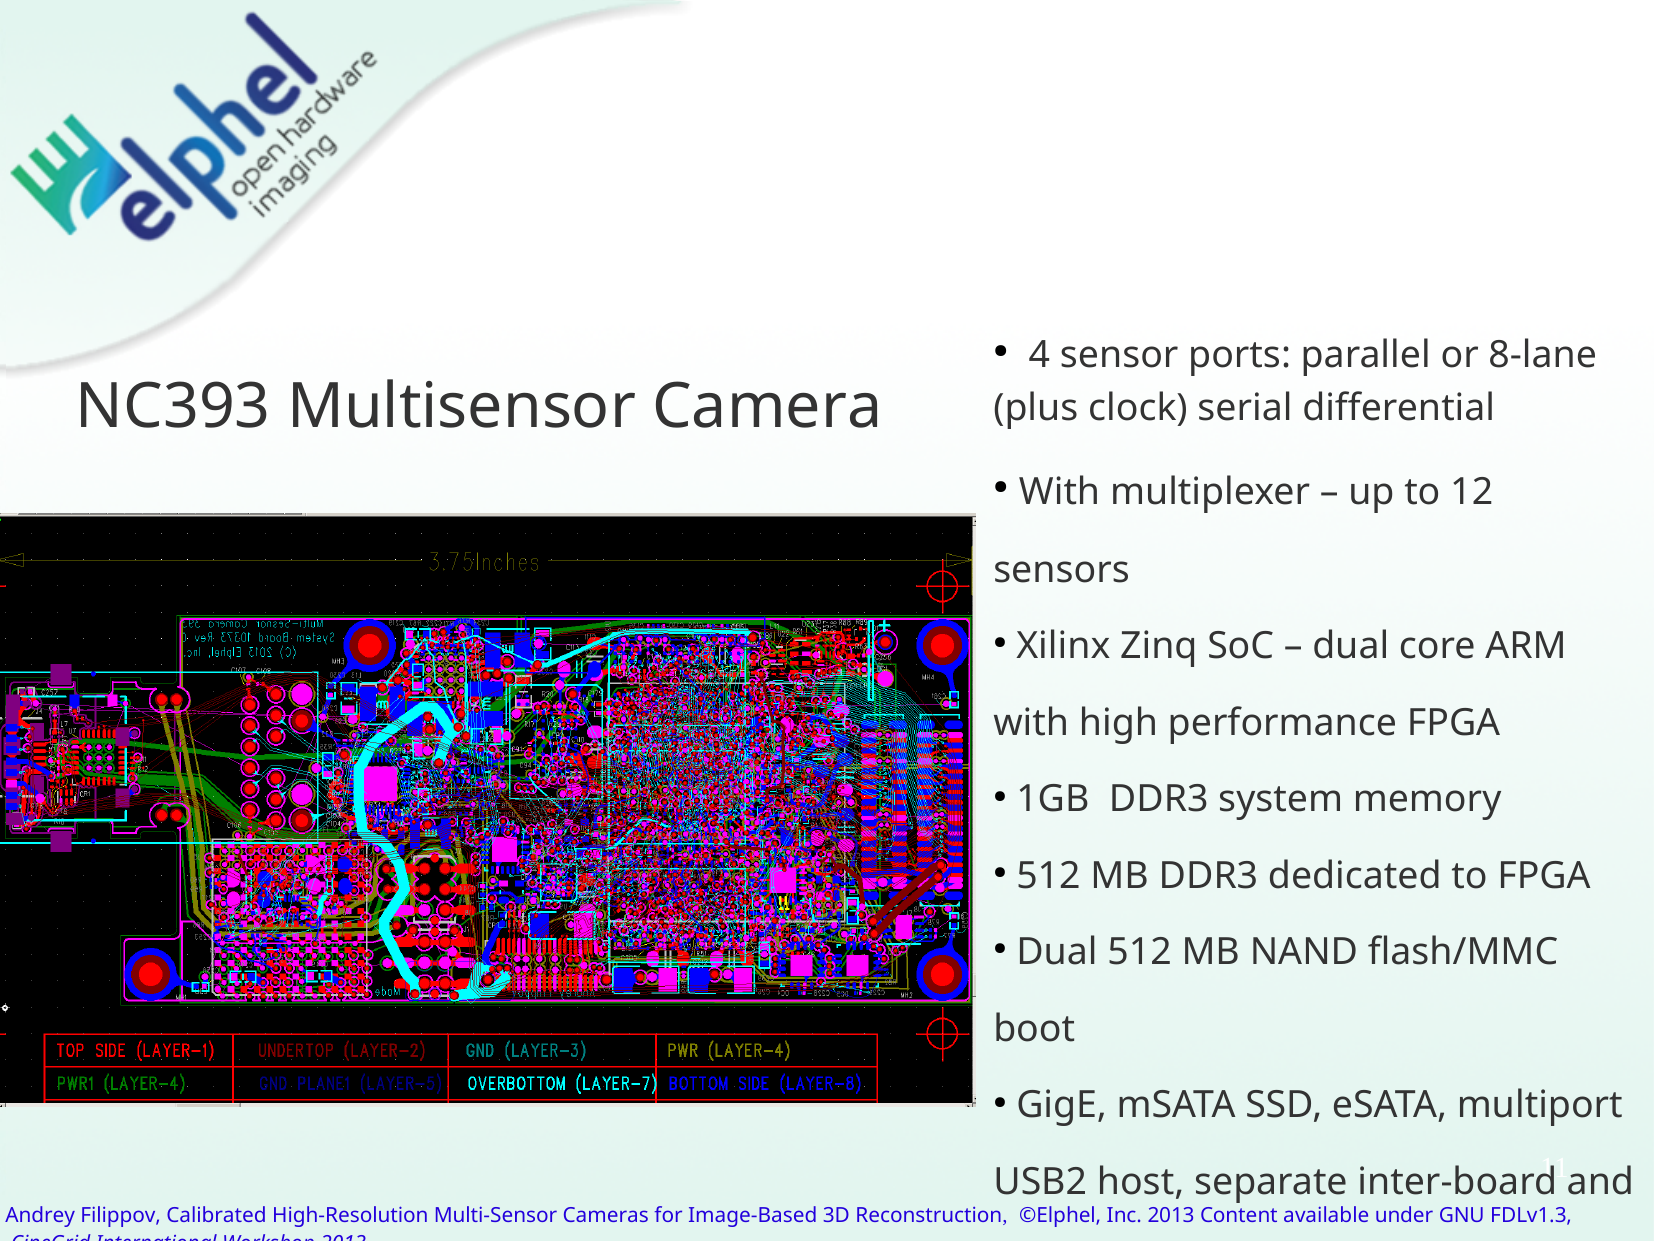

# NC393 Multisensor Camera
 4 sensor ports: parallel or 8-lane (plus clock) serial differential
 With multiplexer – up to 12 sensors
 Xilinx Zinq SoC – dual core ARM with high performance FPGA
 1GB DDR3 system memory
 512 MB DDR3 dedicated to FPGA
 Dual 512 MB NAND flash/MMC boot
 GigE, mSATA SSD, eSATA, multiport USB2 host, separate inter-board and inter-camera synchronization I/O
 Aplications: multi-sensor camera arrays